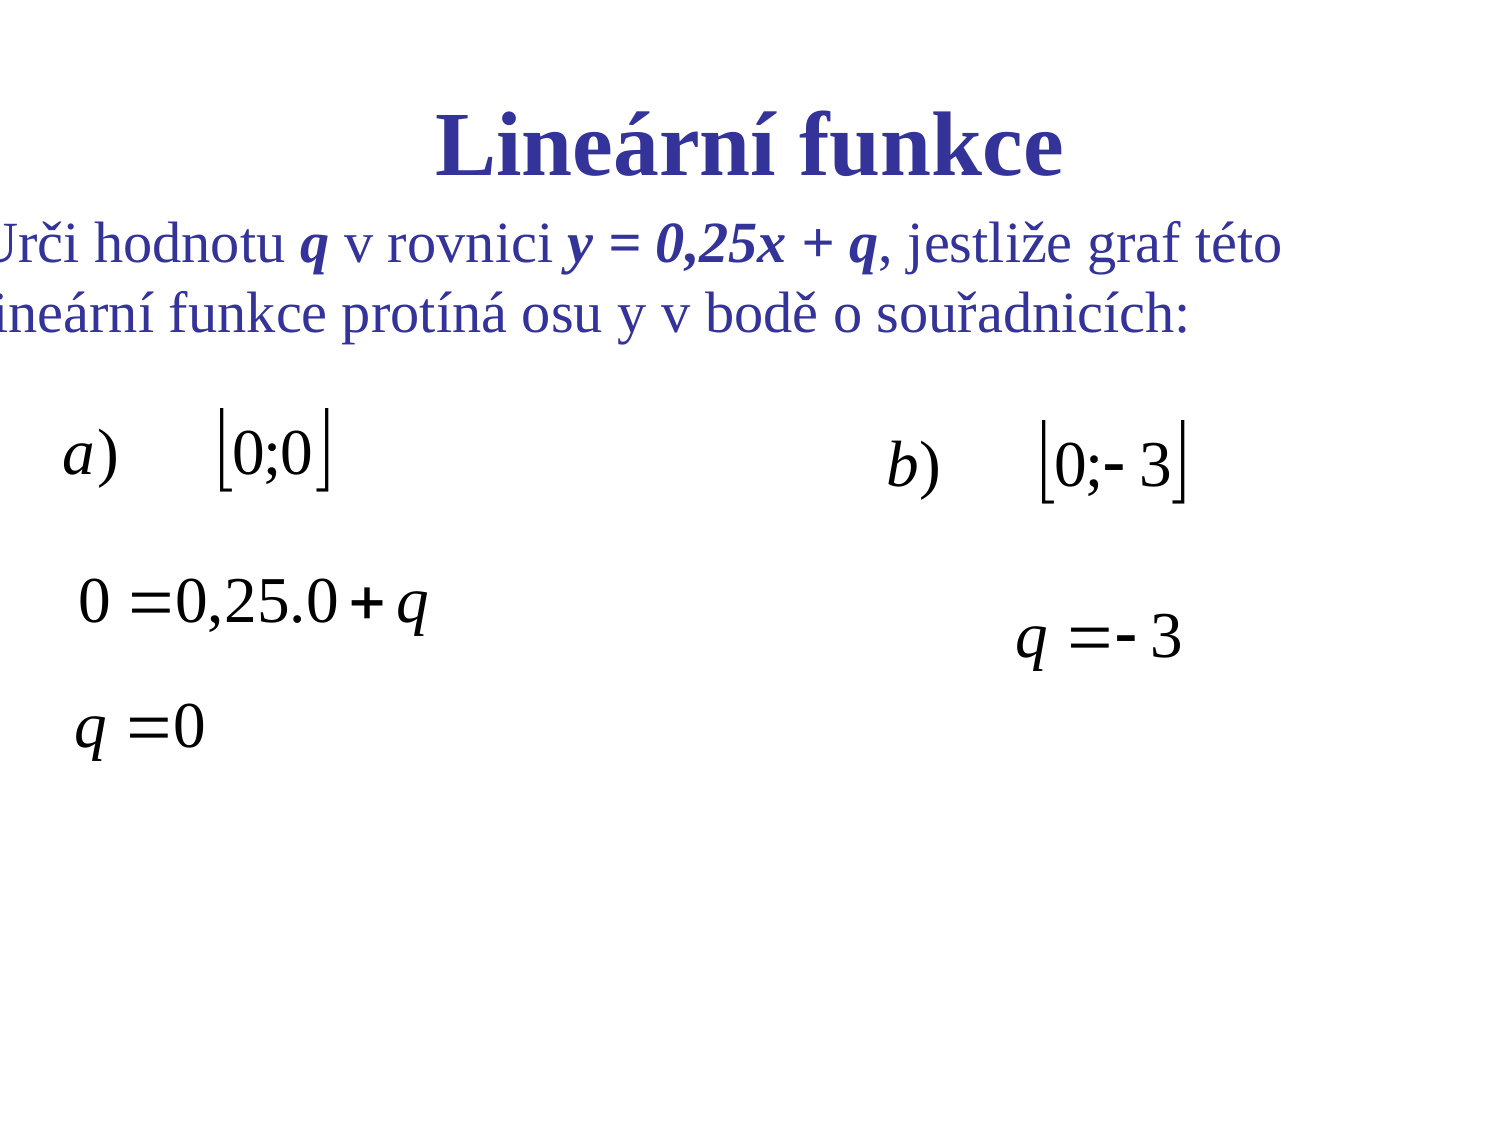

Lineární funkce
Urči hodnotu q v rovnici y = 0,25x + q, jestliže graf této
lineární funkce protíná osu y v bodě o souřadnicích: